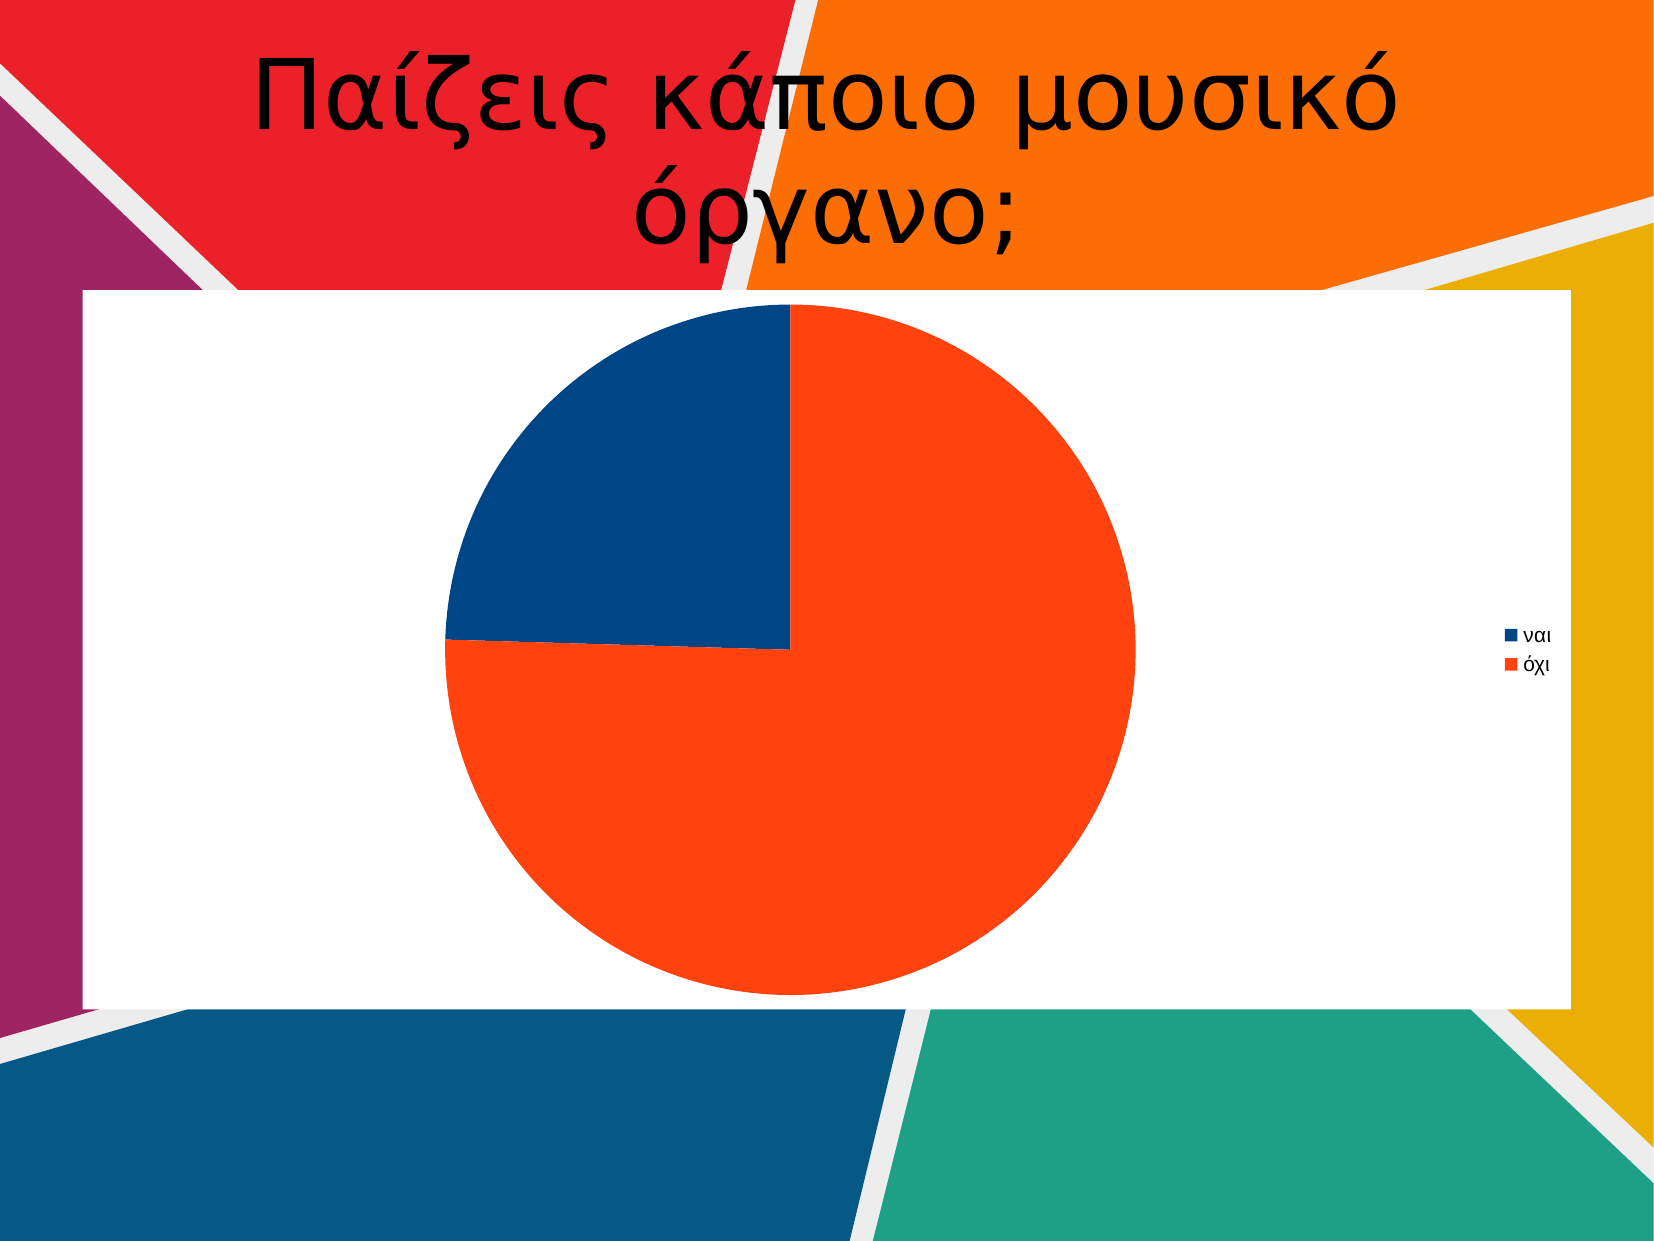

# Παίζεις κάποιο μουσικό όργανο;
### Chart
| Category | Column E |
|---|---|
| ναι | 26.0 |
| όχι | 80.0 |